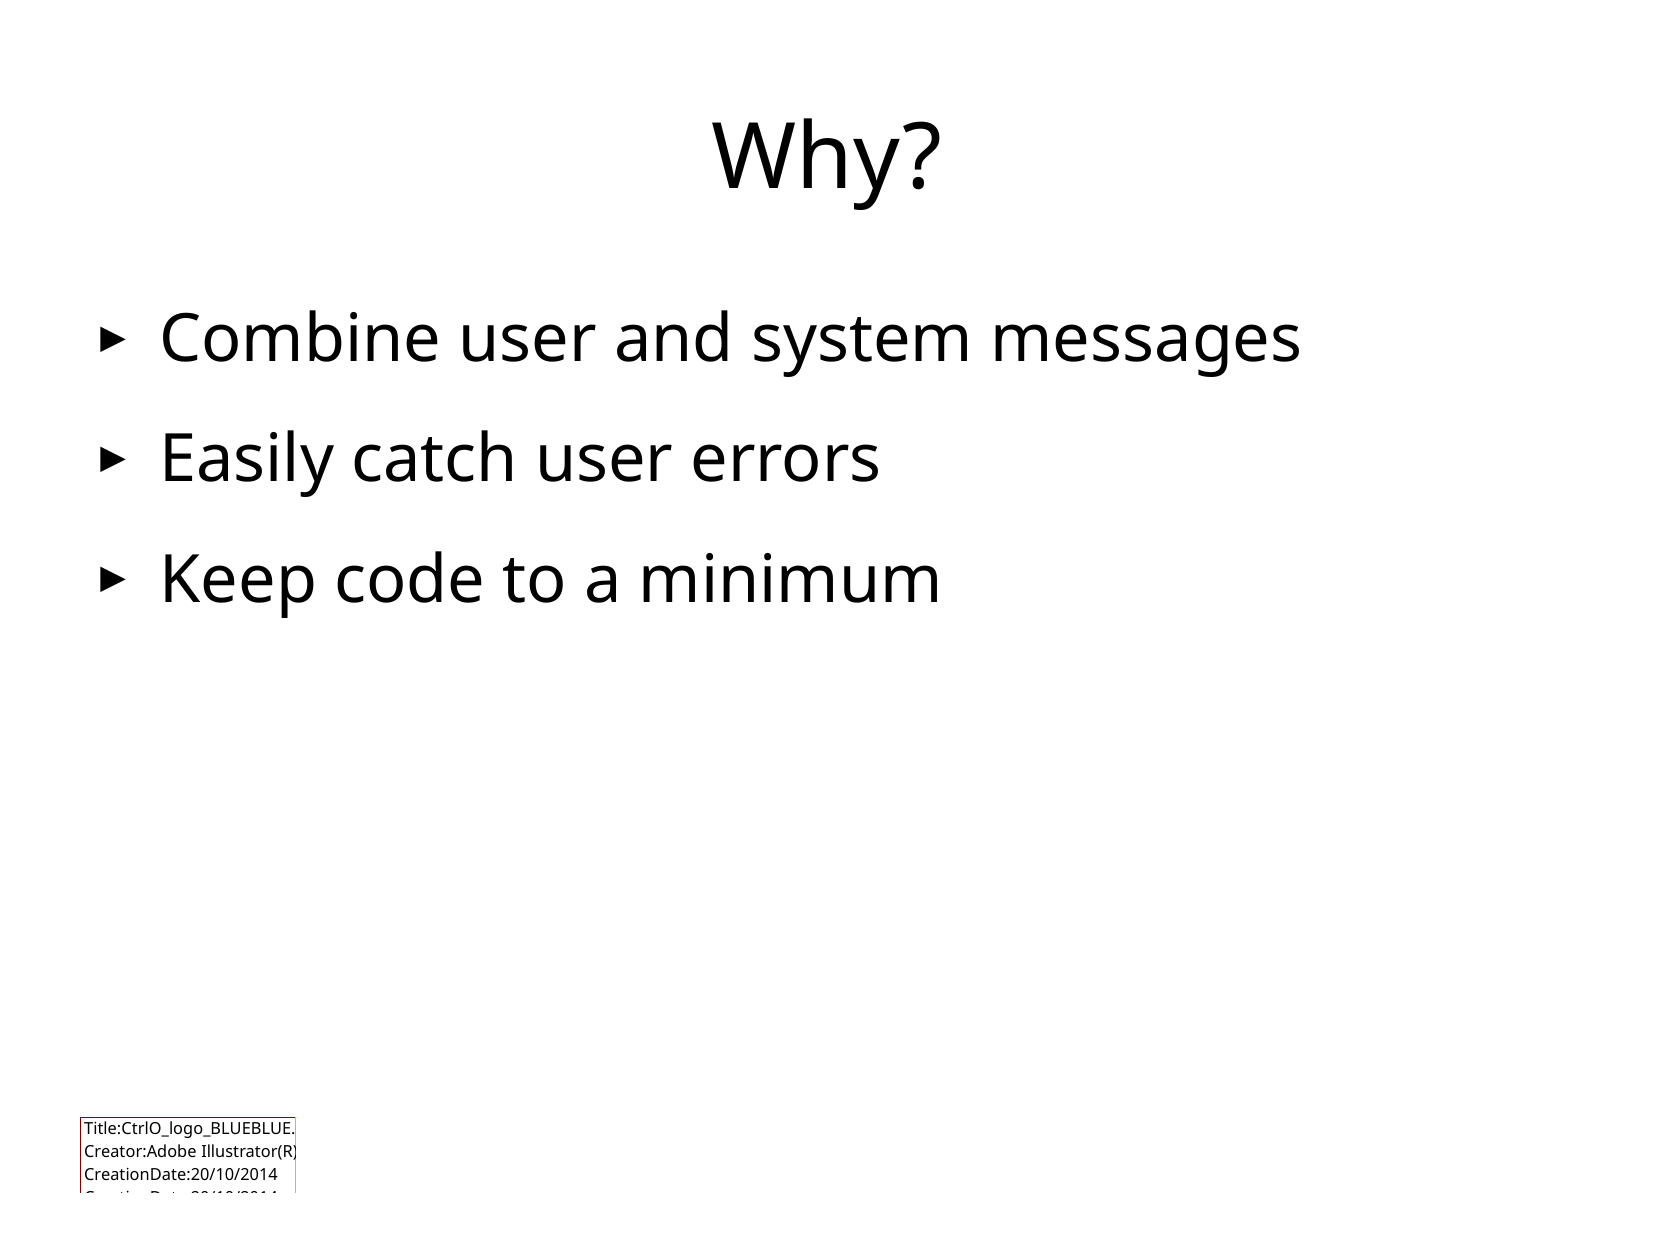

# Why?
Combine user and system messages
Easily catch user errors
Keep code to a minimum